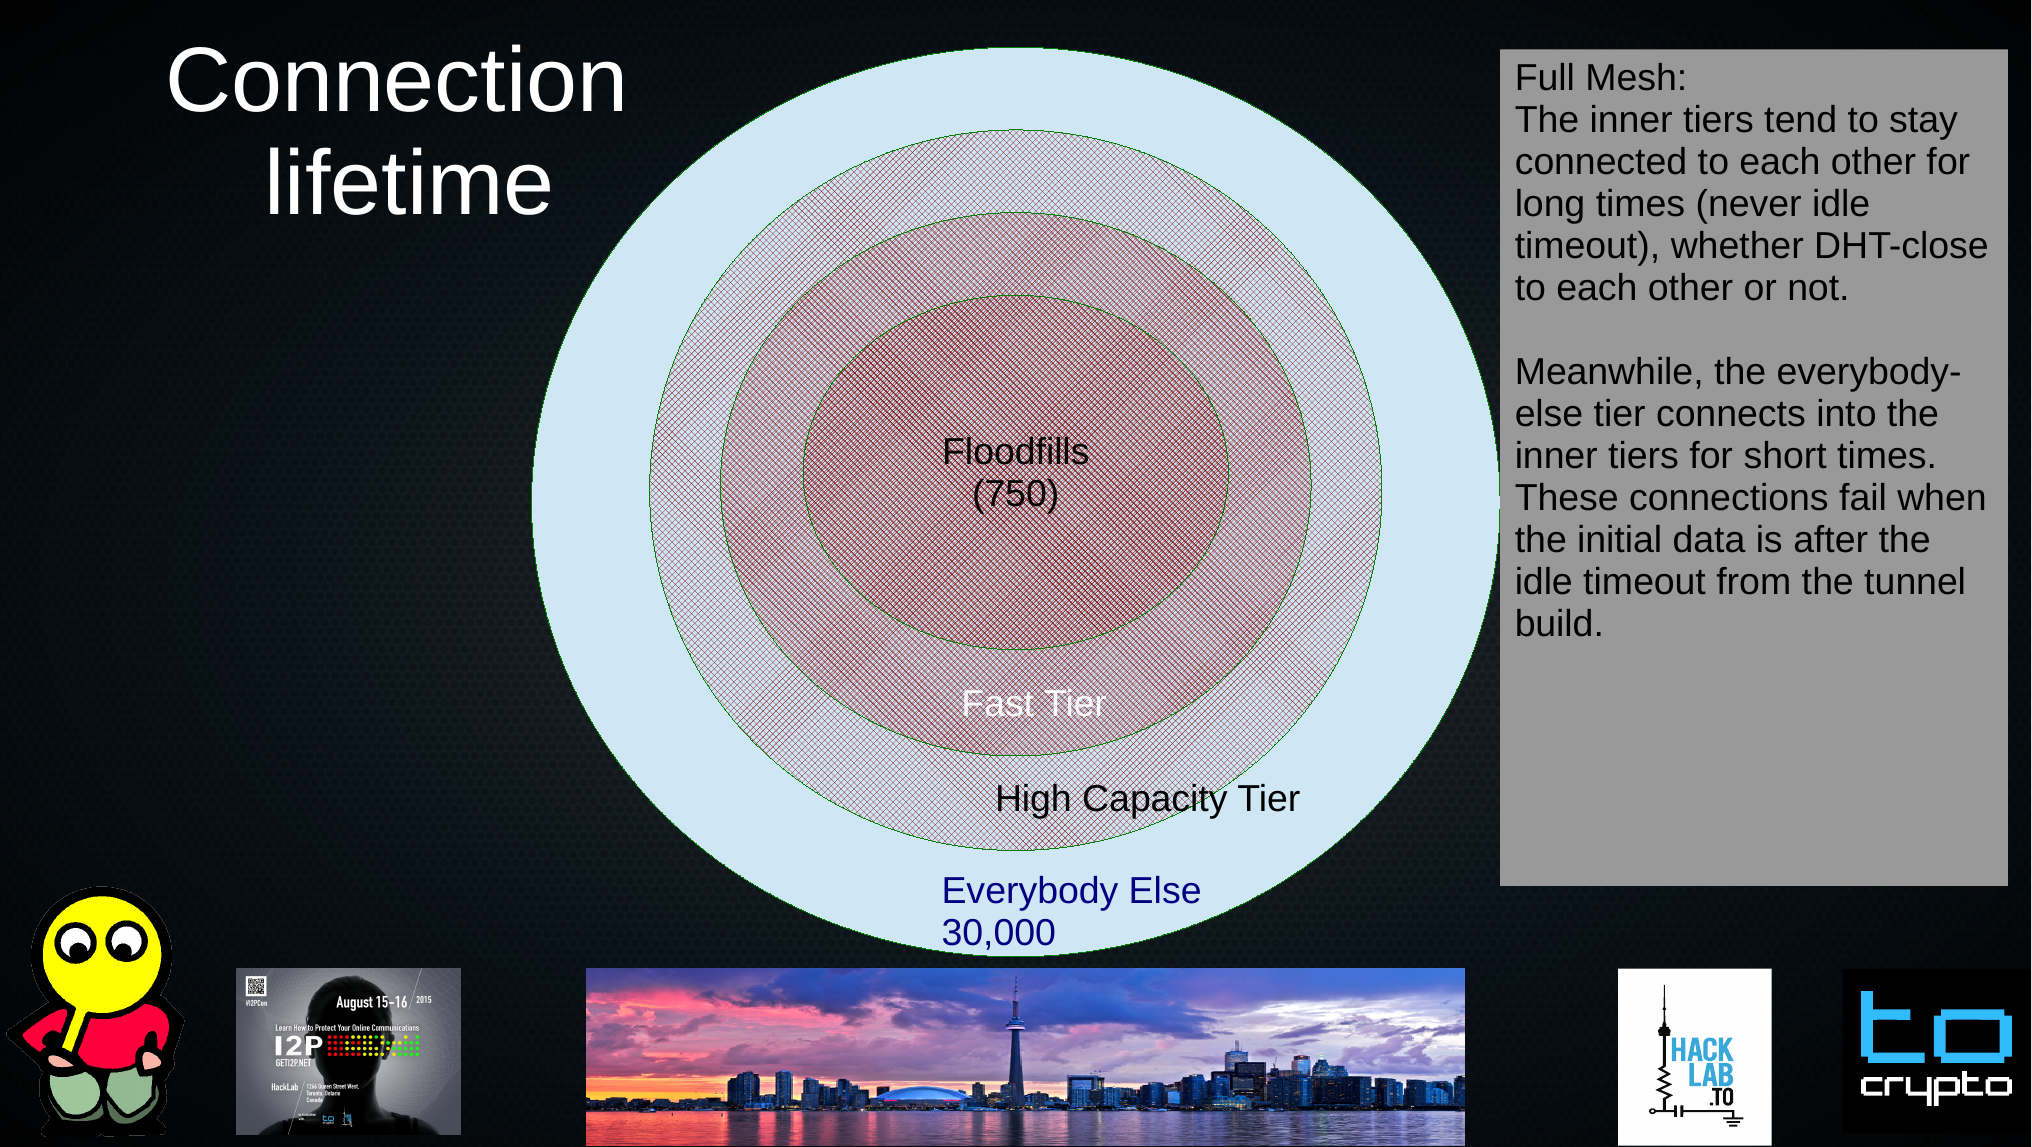

Connection
lifetime
# Tiers
Full Mesh:
The inner tiers tend to stay connected to each other for long times (never idle timeout), whether DHT-close to each other or not.
Meanwhile, the everybody-else tier connects into the inner tiers for short times. These connections fail when the initial data is after the idle timeout from the tunnel build.
Floodfills
(750)
Fast Tier
High Capacity Tier
Everybody Else
30,000
25